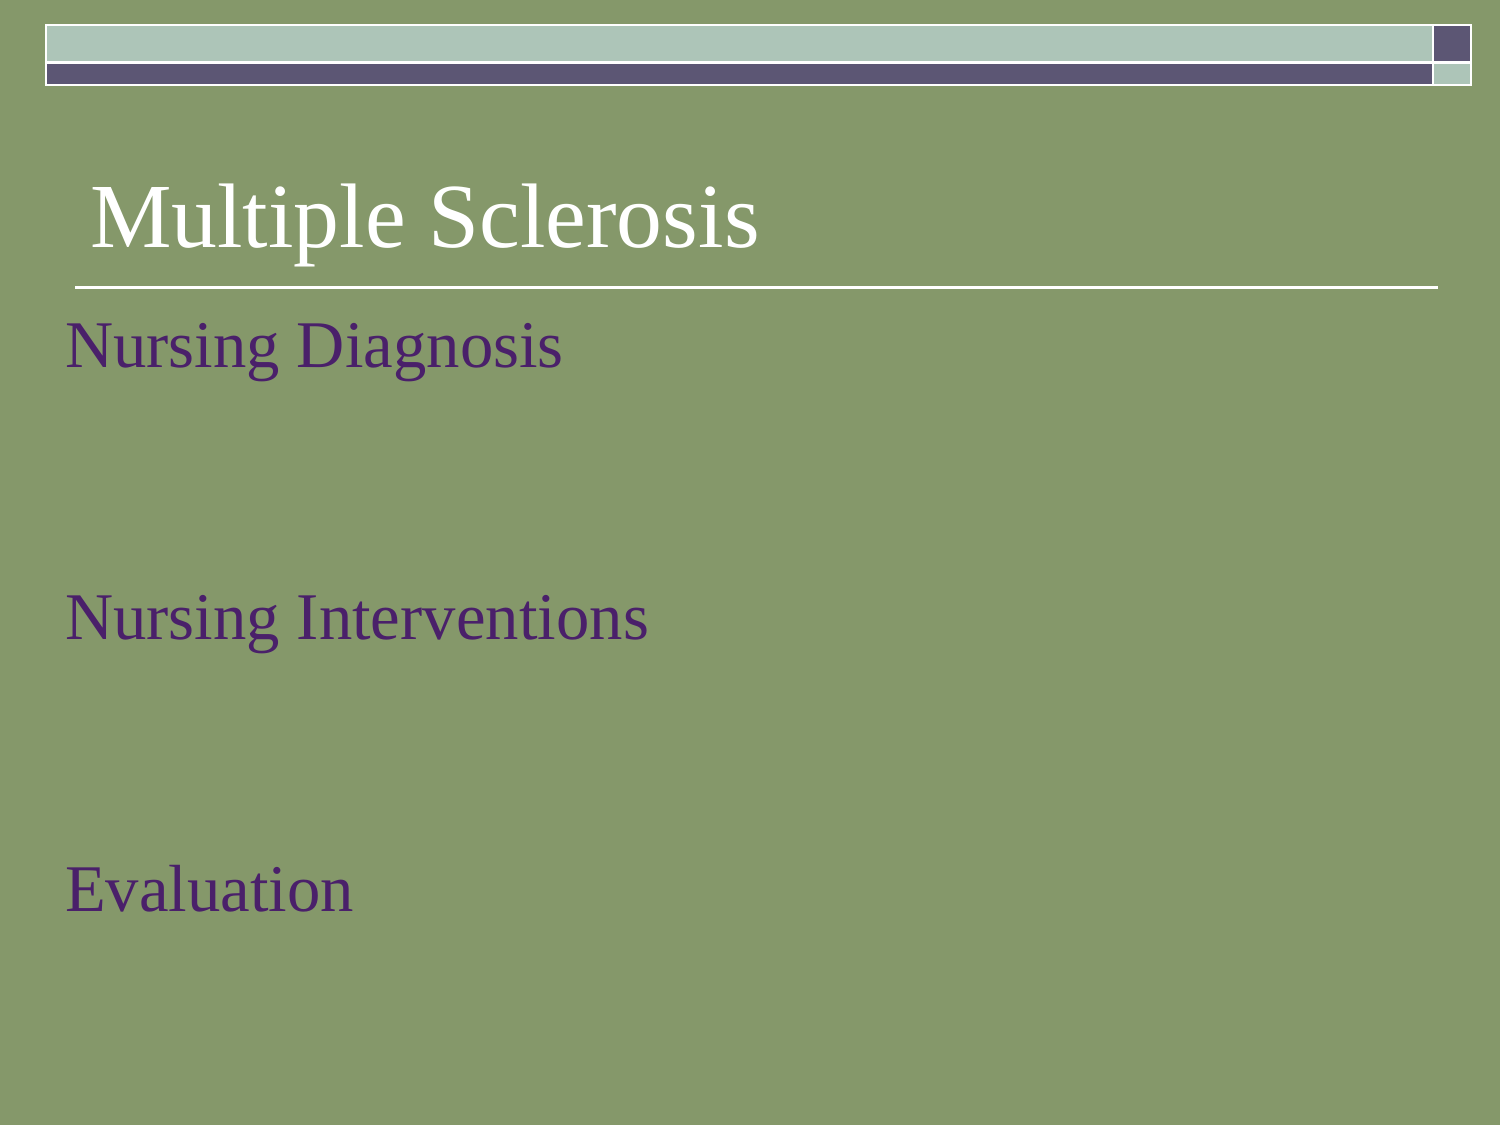

# Multiple Sclerosis
Nursing Diagnosis
Nursing Interventions
Evaluation